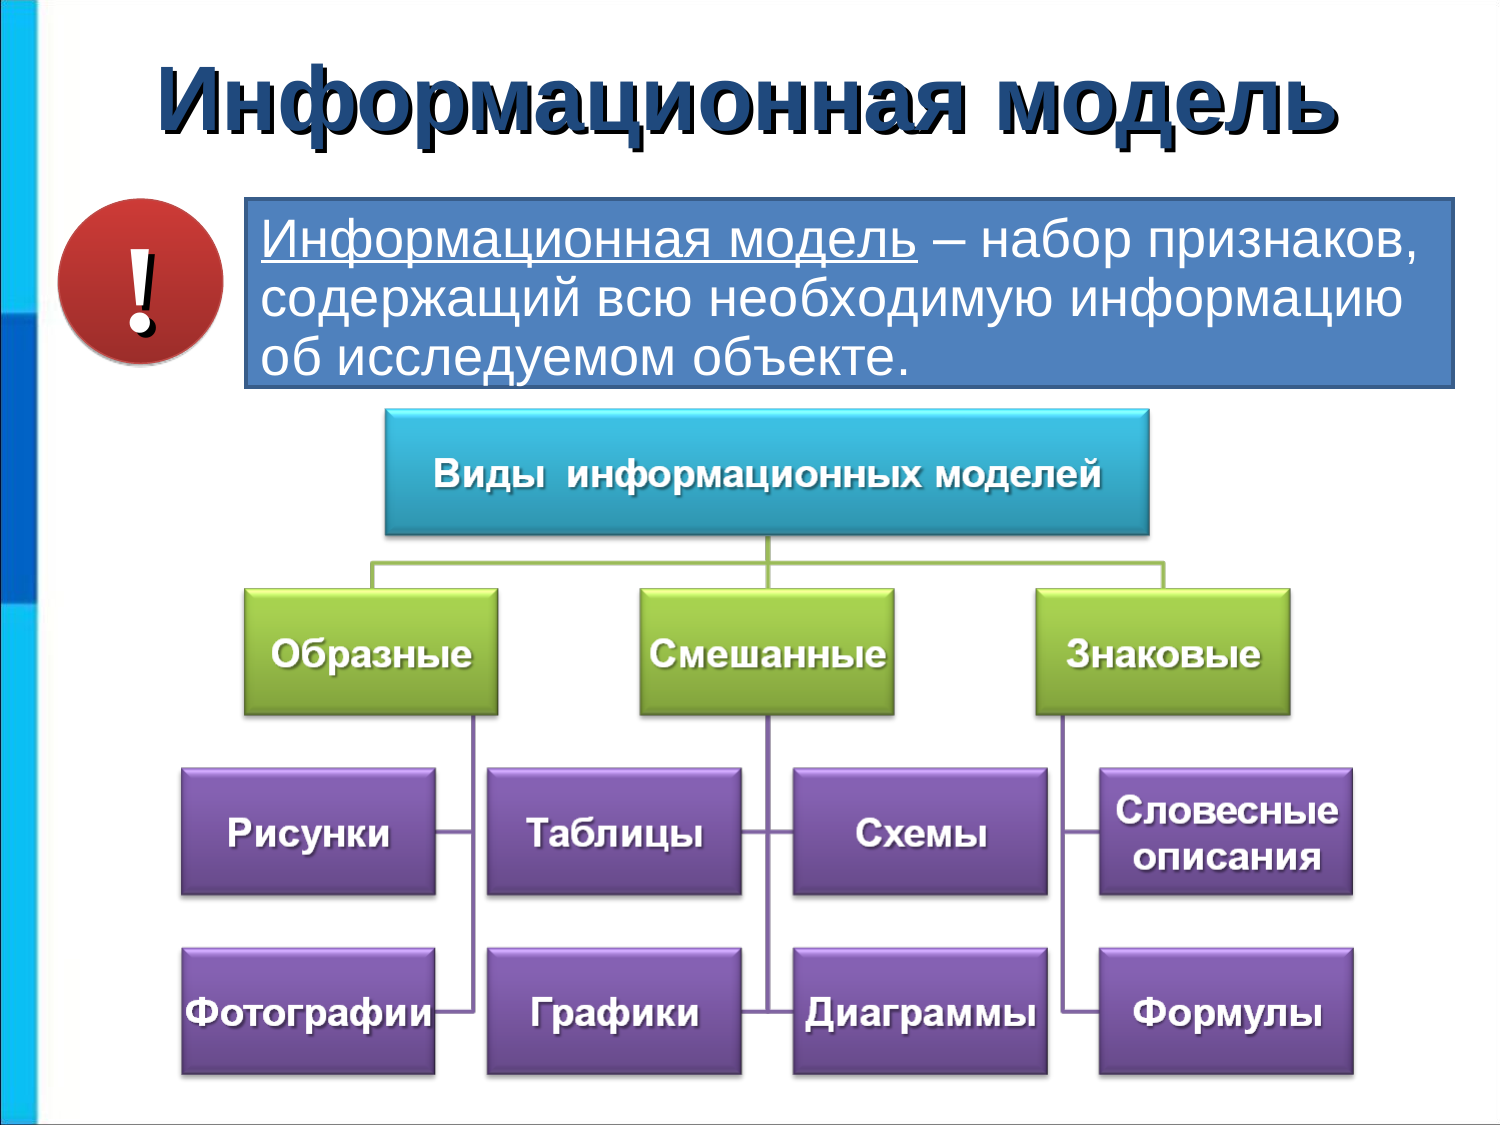

# Информационная модель
!
Информационная модель – набор признаков, содержащий всю необходимую информацию об исследуемом объекте.